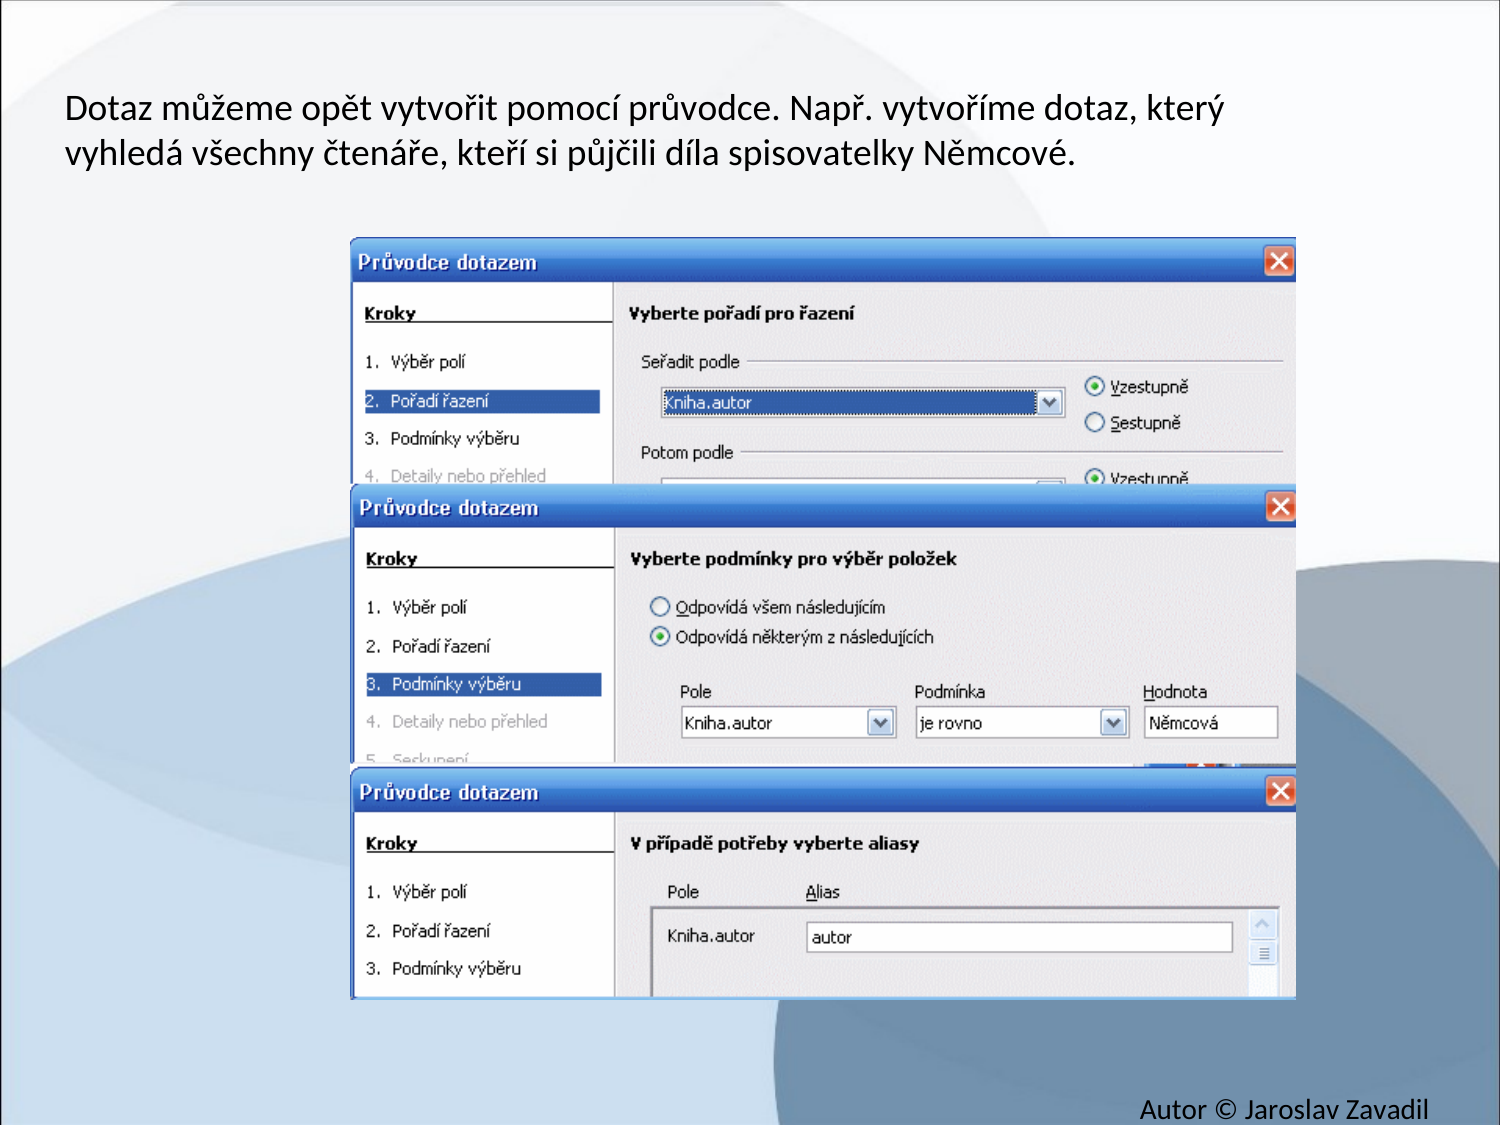

Dotaz můžeme opět vytvořit pomocí průvodce. Např. vytvoříme dotaz, který vyhledá všechny čtenáře, kteří si půjčili díla spisovatelky Němcové.
Autor © Jaroslav Zavadil